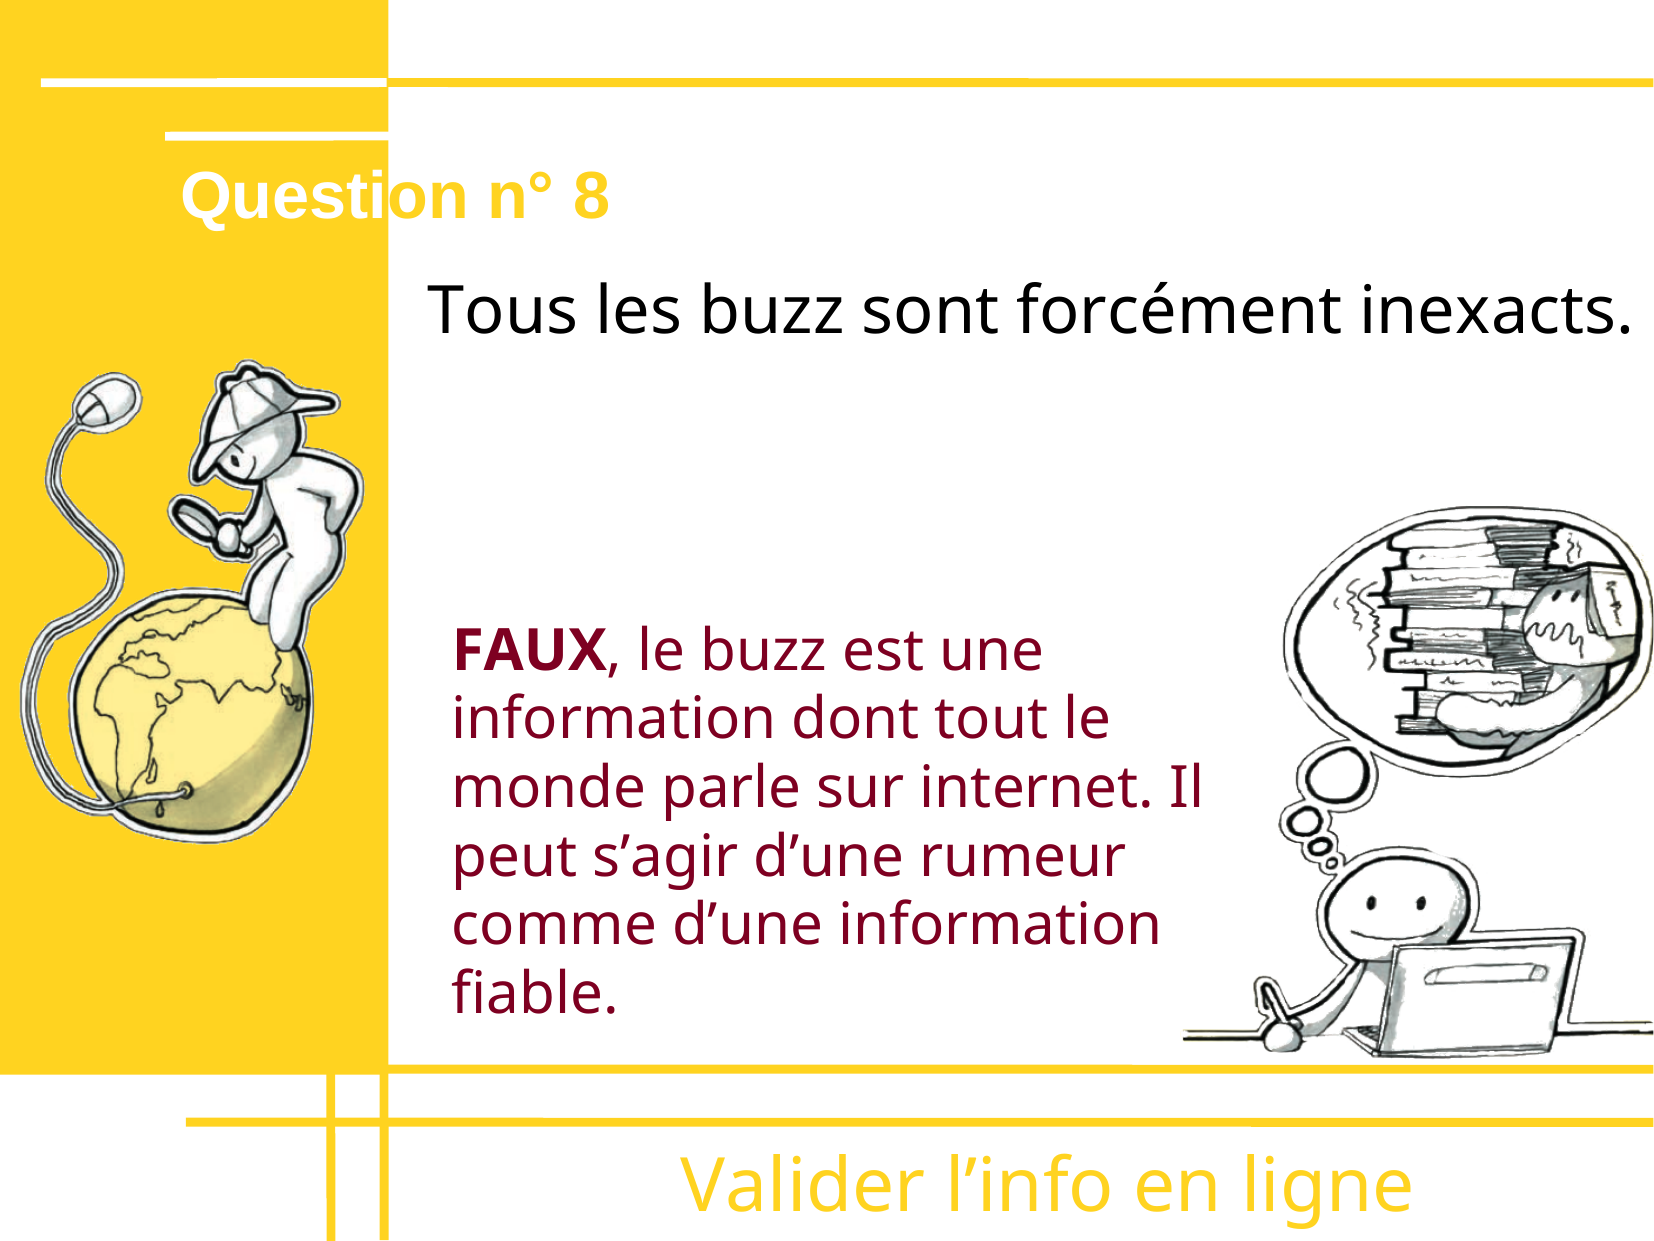

Question n° 8
Tous les buzz sont forcément inexacts.
FAUX, le buzz est une information dont tout le monde parle sur internet. Il peut sʼagir dʼune rumeur comme dʼune information fiable.
Valider lʼinfo en ligne